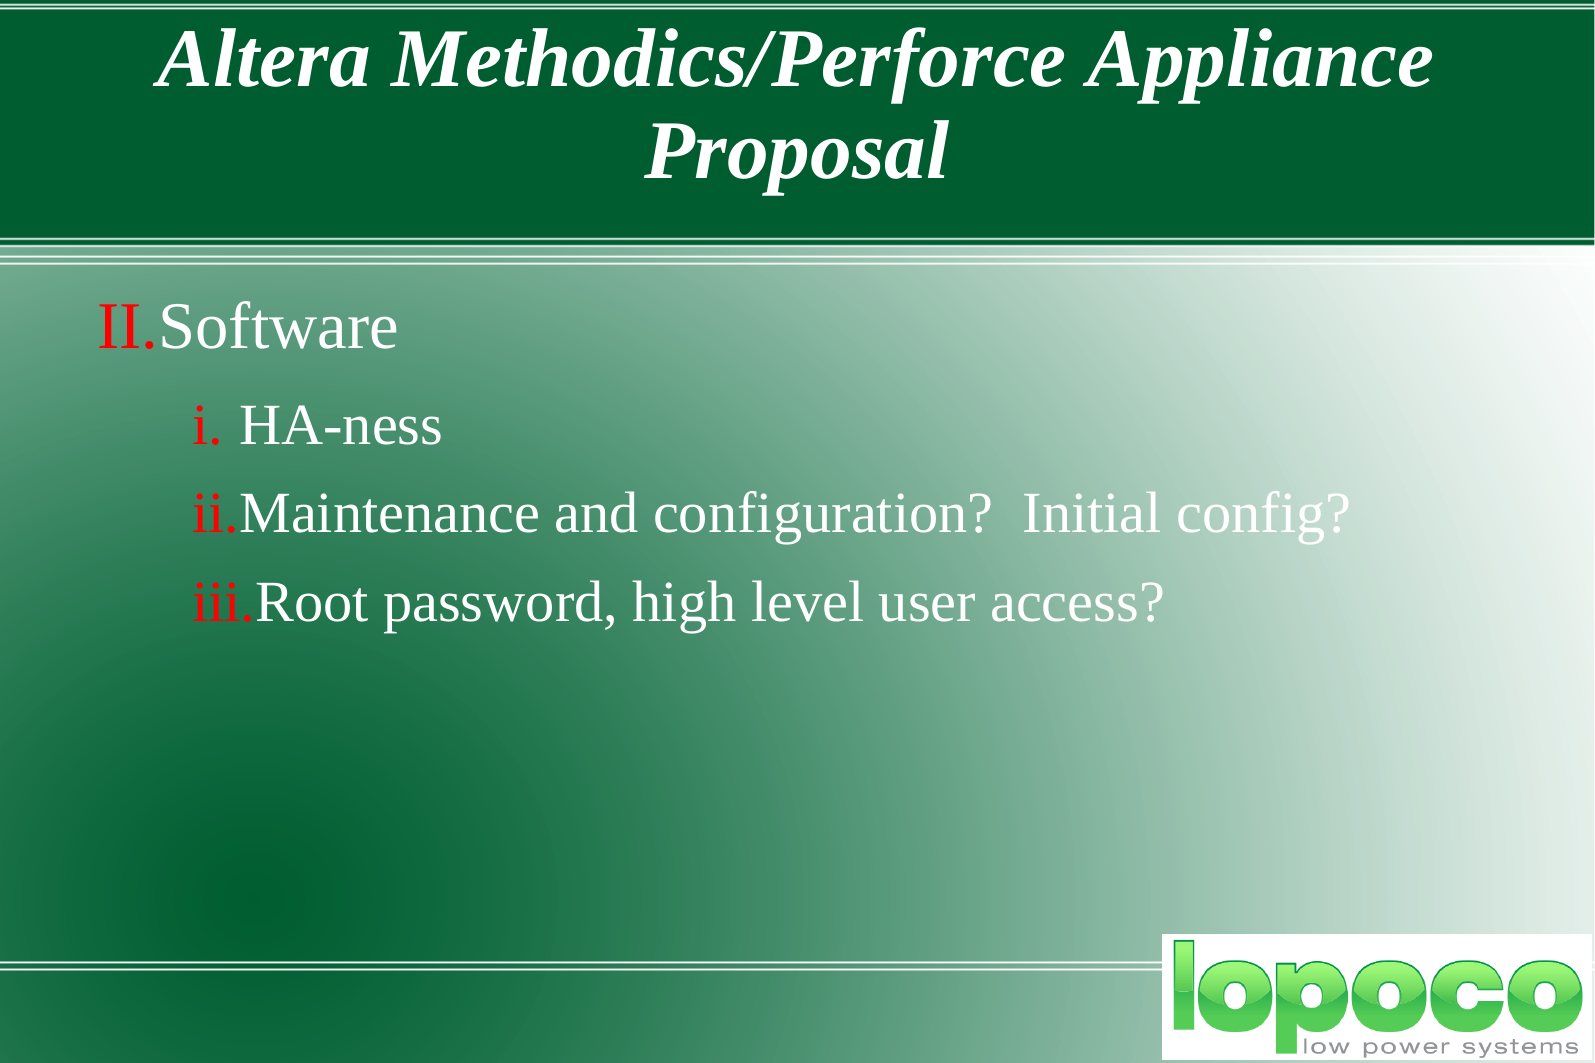

# Altera Methodics/Perforce Appliance Proposal
Software
HA-ness
Maintenance and configuration? Initial config?
Root password, high level user access?